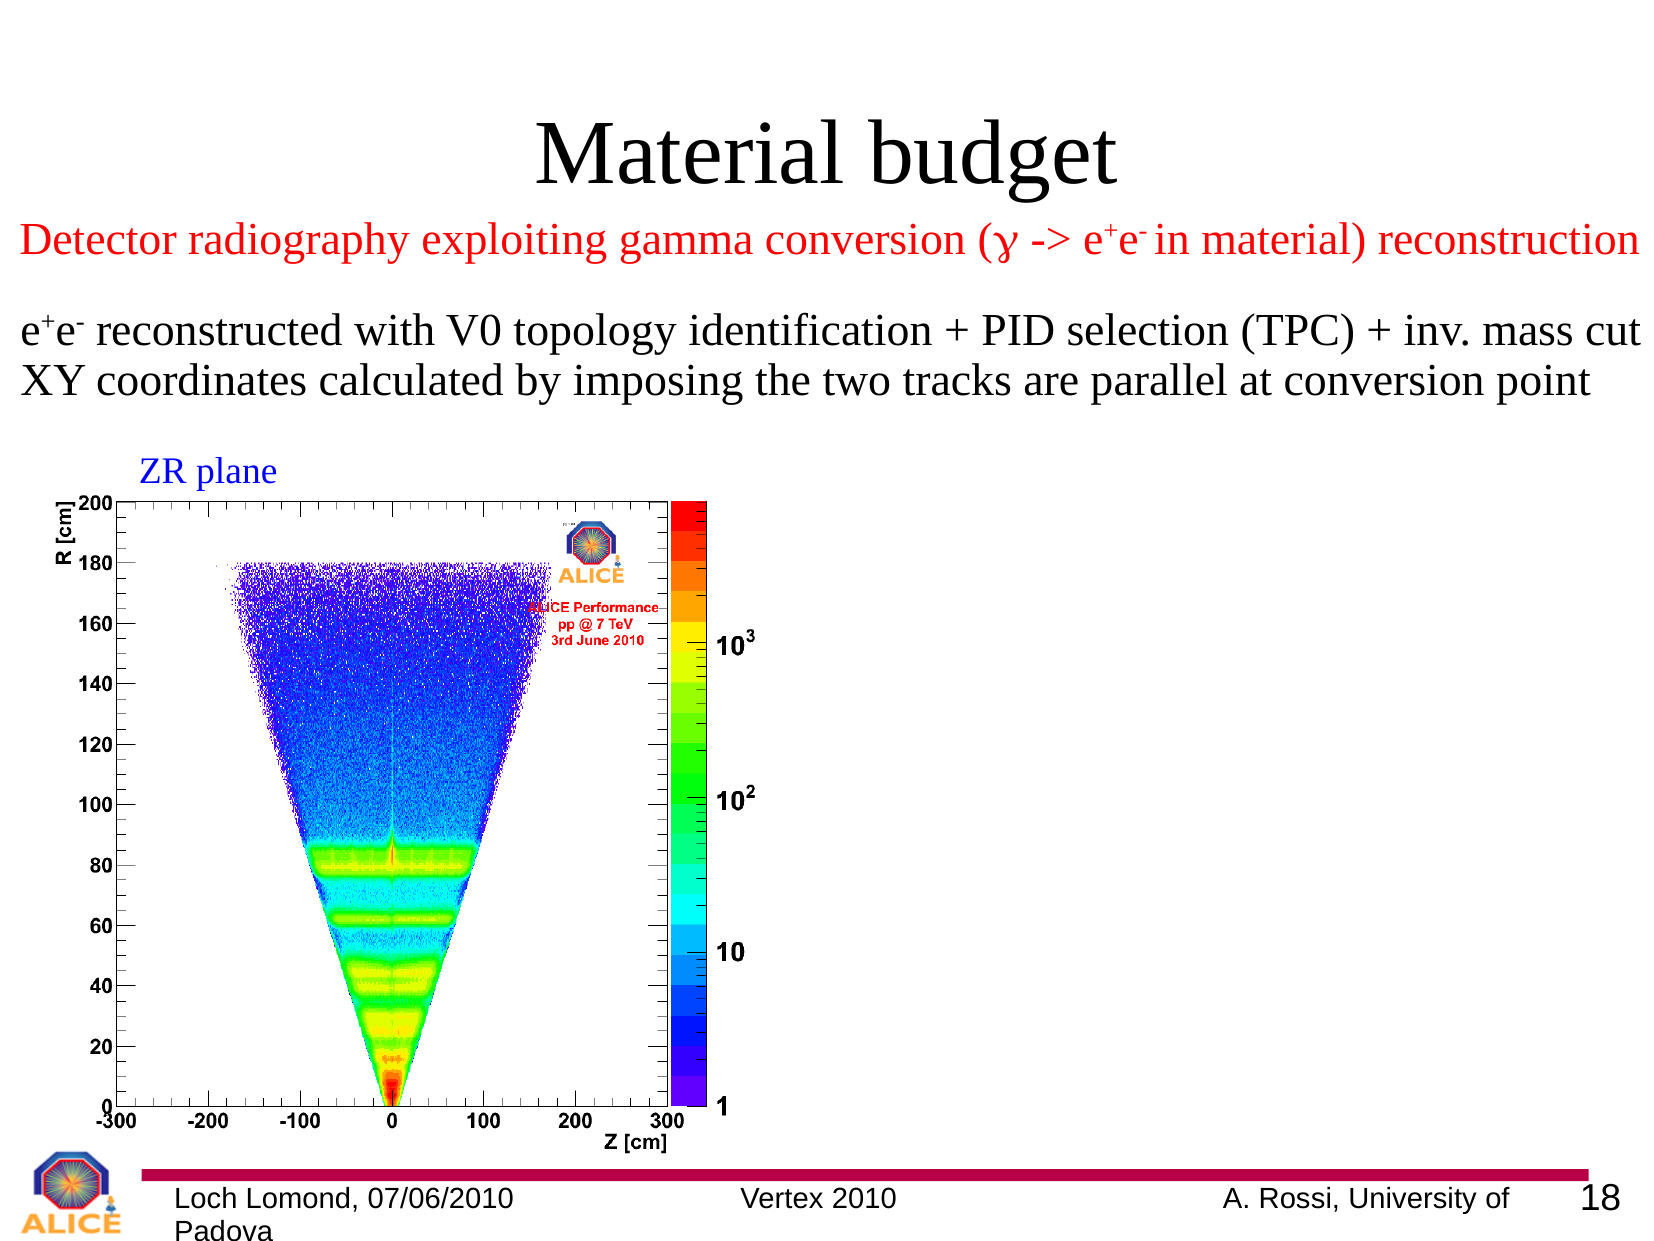

# Material budget
Detector radiography exploiting gamma conversion (g -> e+e- in material) reconstruction
 e+e- reconstructed with V0 topology identification + PID selection (TPC) + inv. mass cut
 XY coordinates calculated by imposing the two tracks are parallel at conversion point
ZR plane
Loch Lomond, 07/06/2010 		 Vertex 2010 		 A. Rossi, University of Padova
18